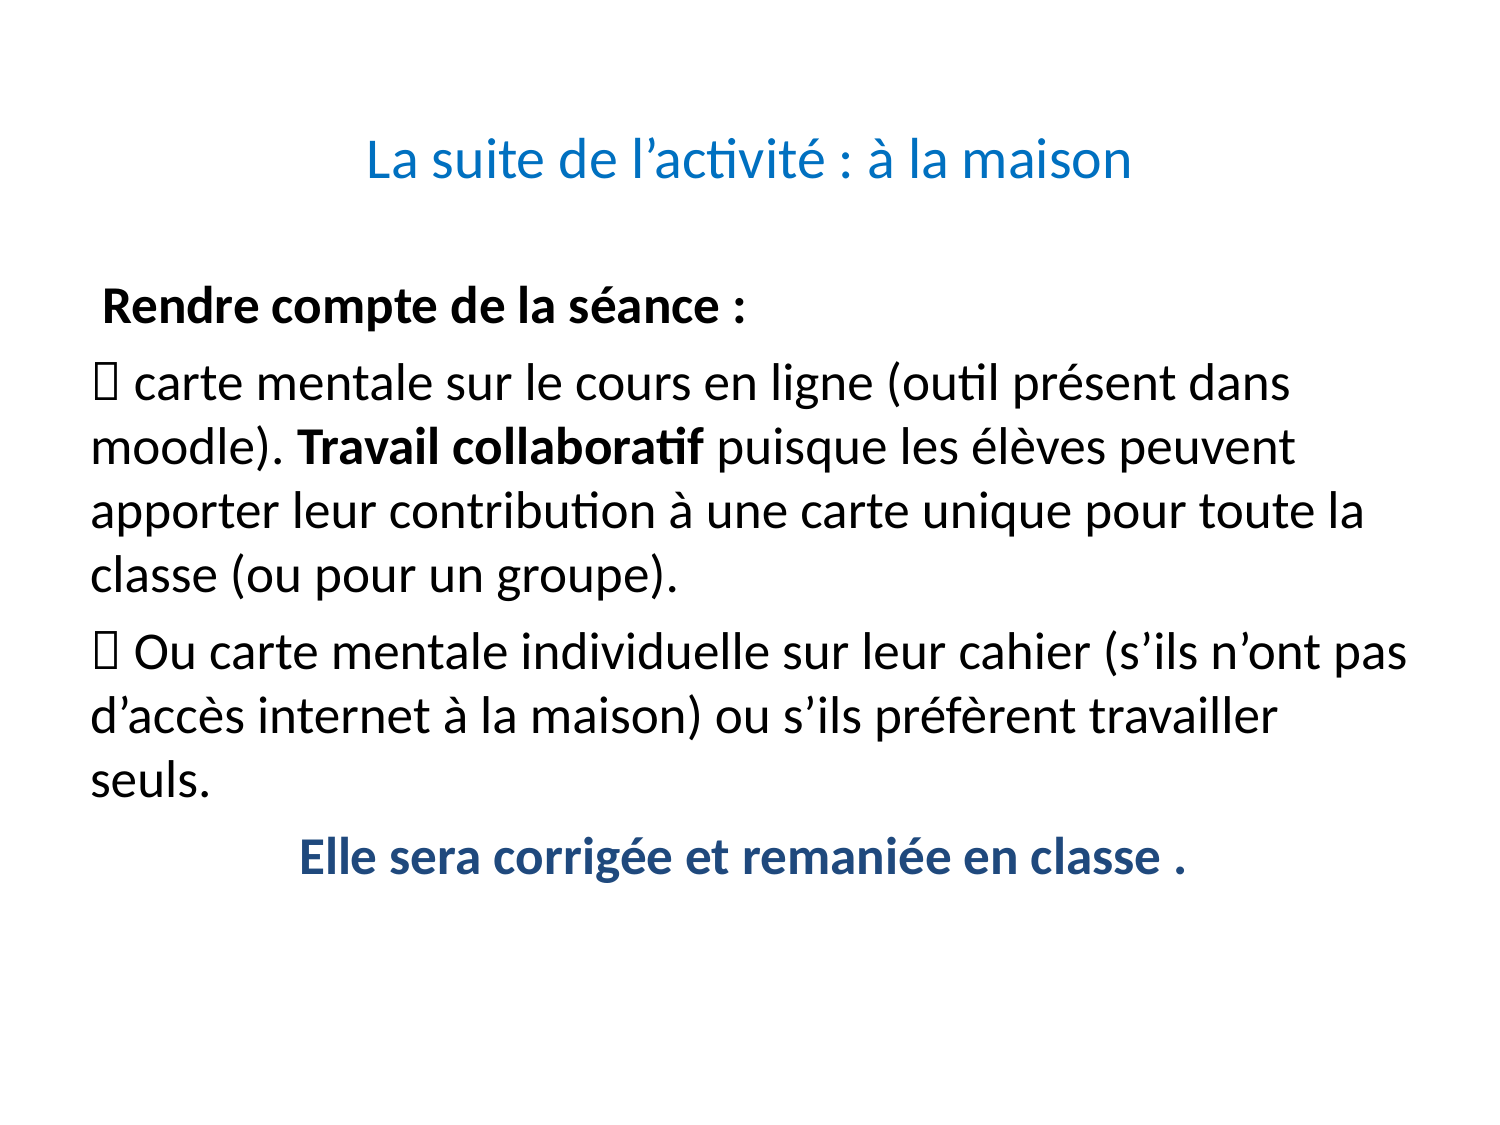

# La suite de l’activité : à la maison
 Rendre compte de la séance :
 carte mentale sur le cours en ligne (outil présent dans moodle). Travail collaboratif puisque les élèves peuvent apporter leur contribution à une carte unique pour toute la classe (ou pour un groupe).
 Ou carte mentale individuelle sur leur cahier (s’ils n’ont pas d’accès internet à la maison) ou s’ils préfèrent travailler seuls.
Elle sera corrigée et remaniée en classe .